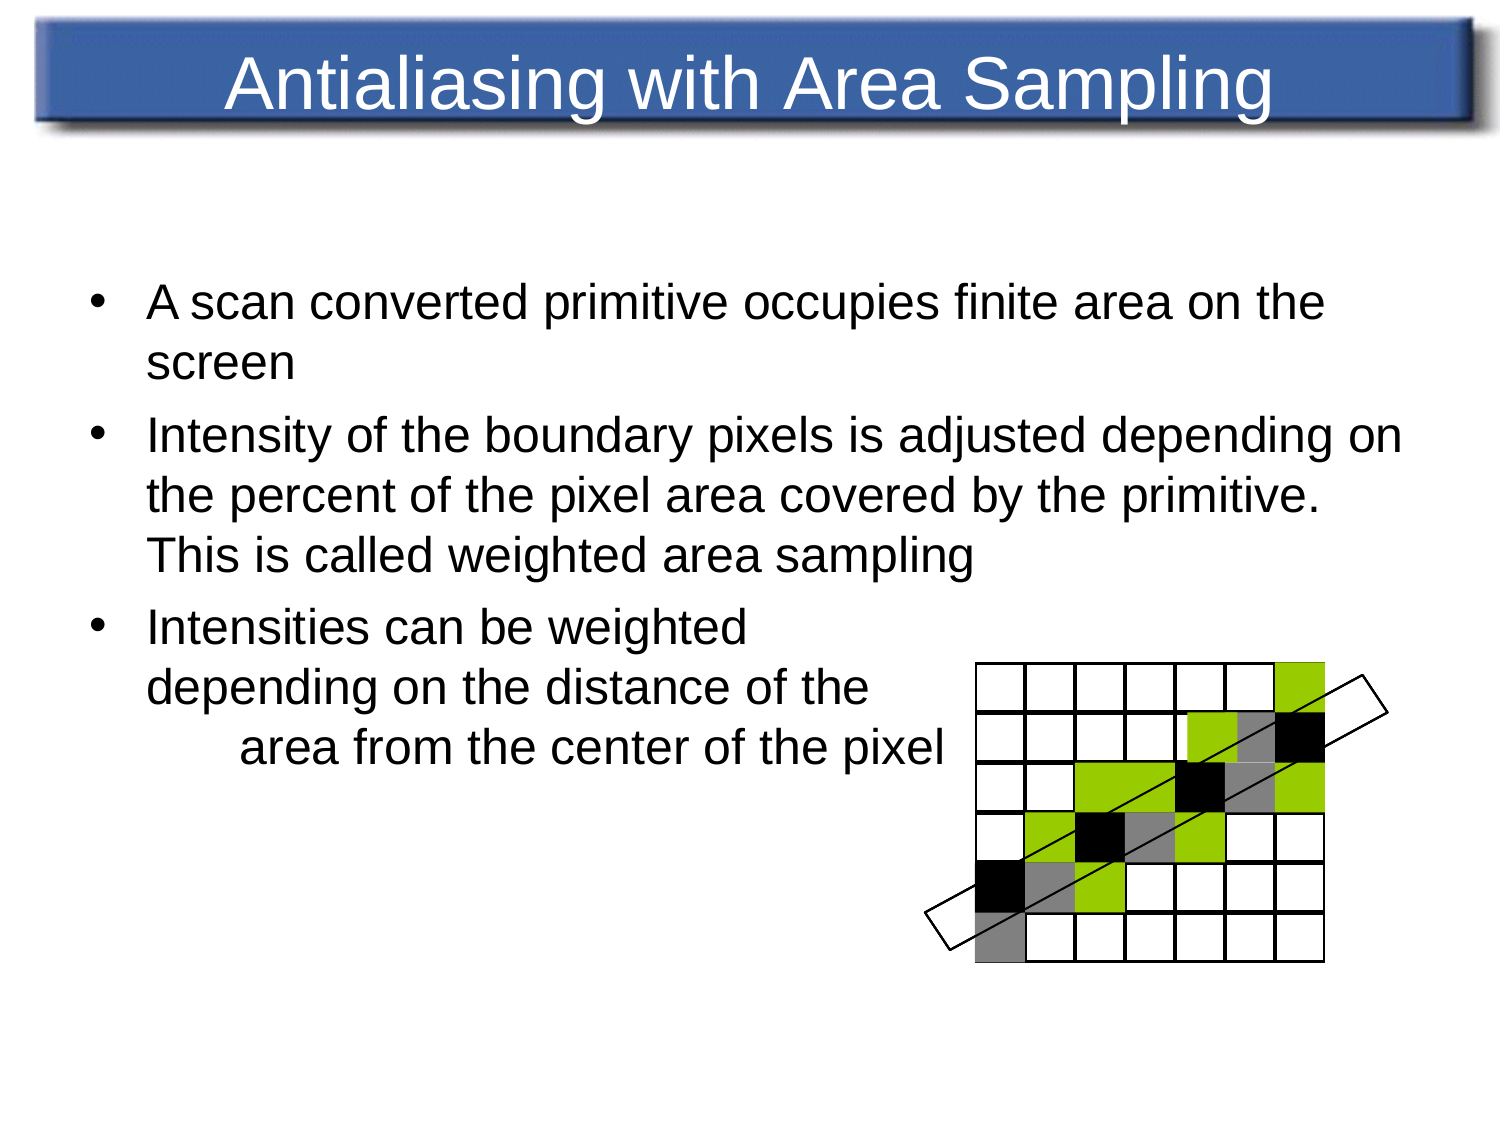

# Antialiasing with Area Sampling
A scan converted primitive occupies finite area on the screen
Intensity of the boundary pixels is adjusted depending on the percent of the pixel area covered by the primitive. This is called weighted area sampling
Intensities can be weighted 				depending on the distance of the				area from the center of the pixel